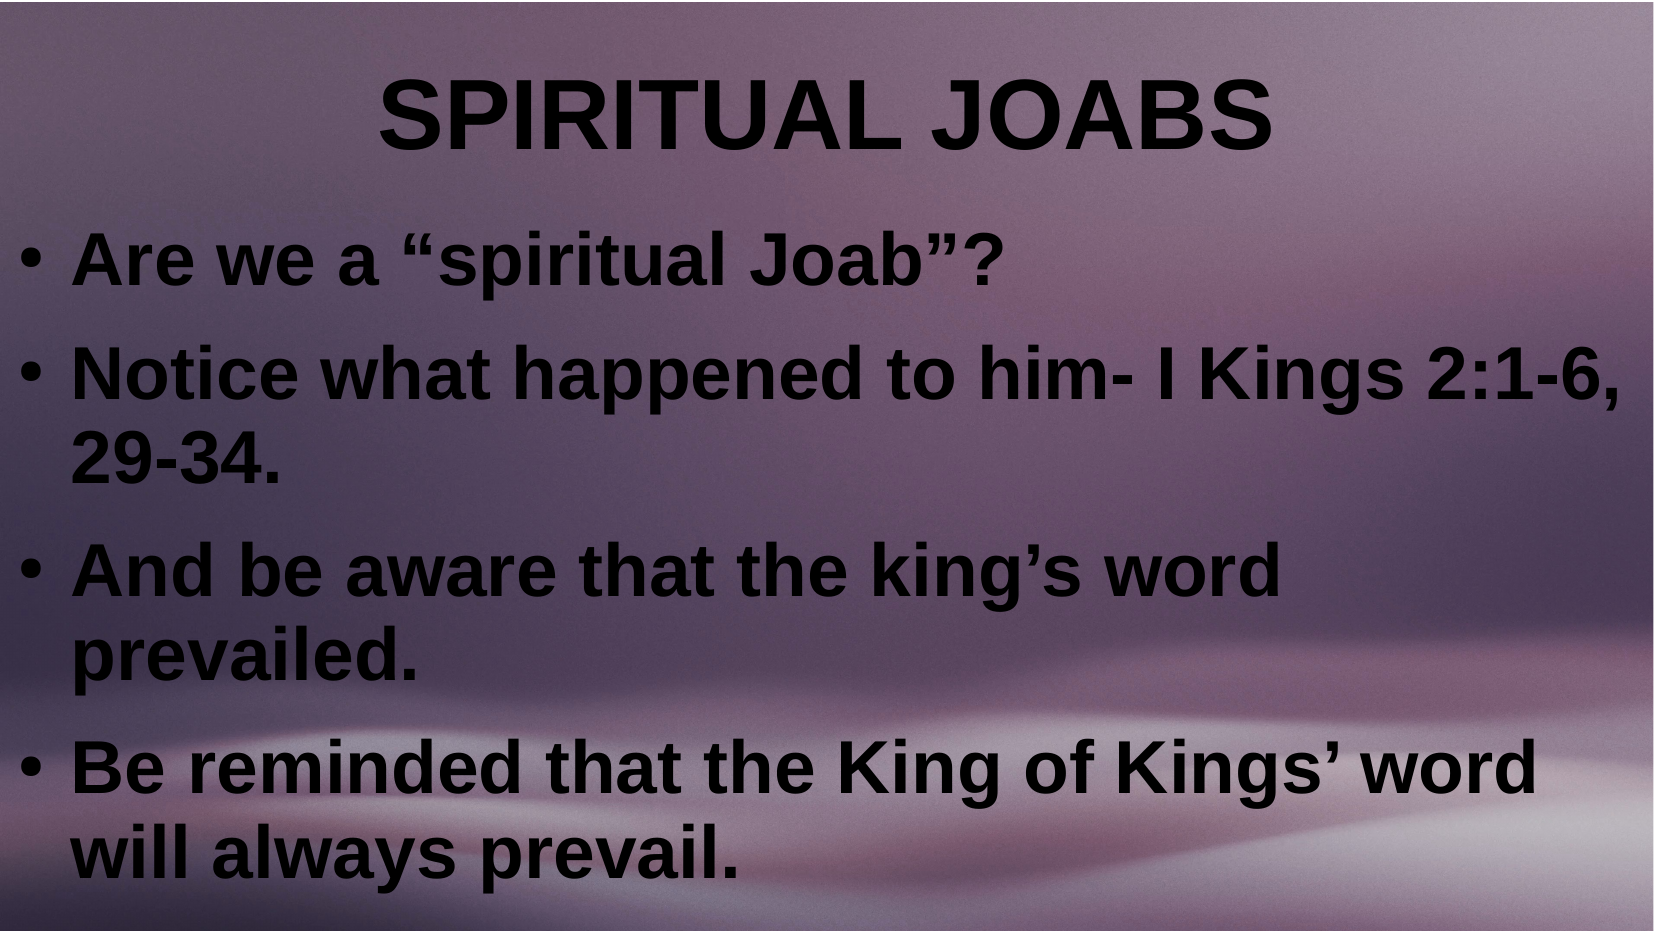

# SPIRITUAL JOABS
Are we a “spiritual Joab”?
Notice what happened to him- I Kings 2:1-6, 29-34.
And be aware that the king’s word prevailed.
Be reminded that the King of Kings’ word will always prevail.